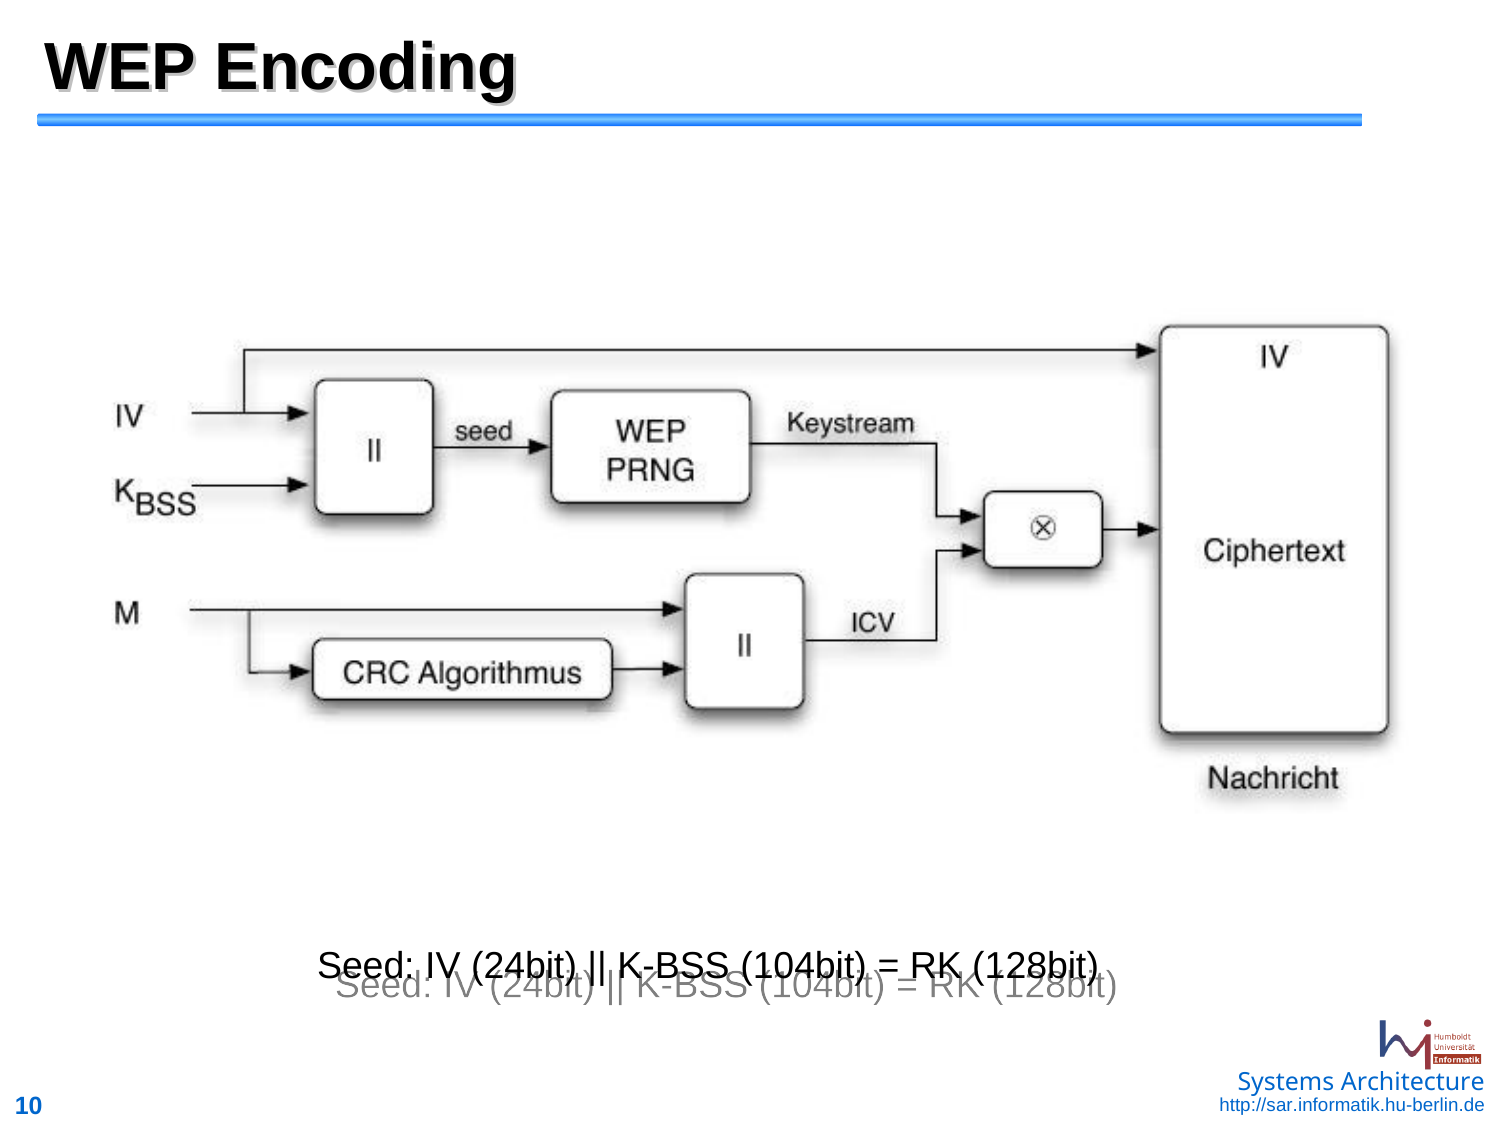

# WEP Encoding
Seed: IV (24bit) || K-BSS (104bit) = RK (128bit)